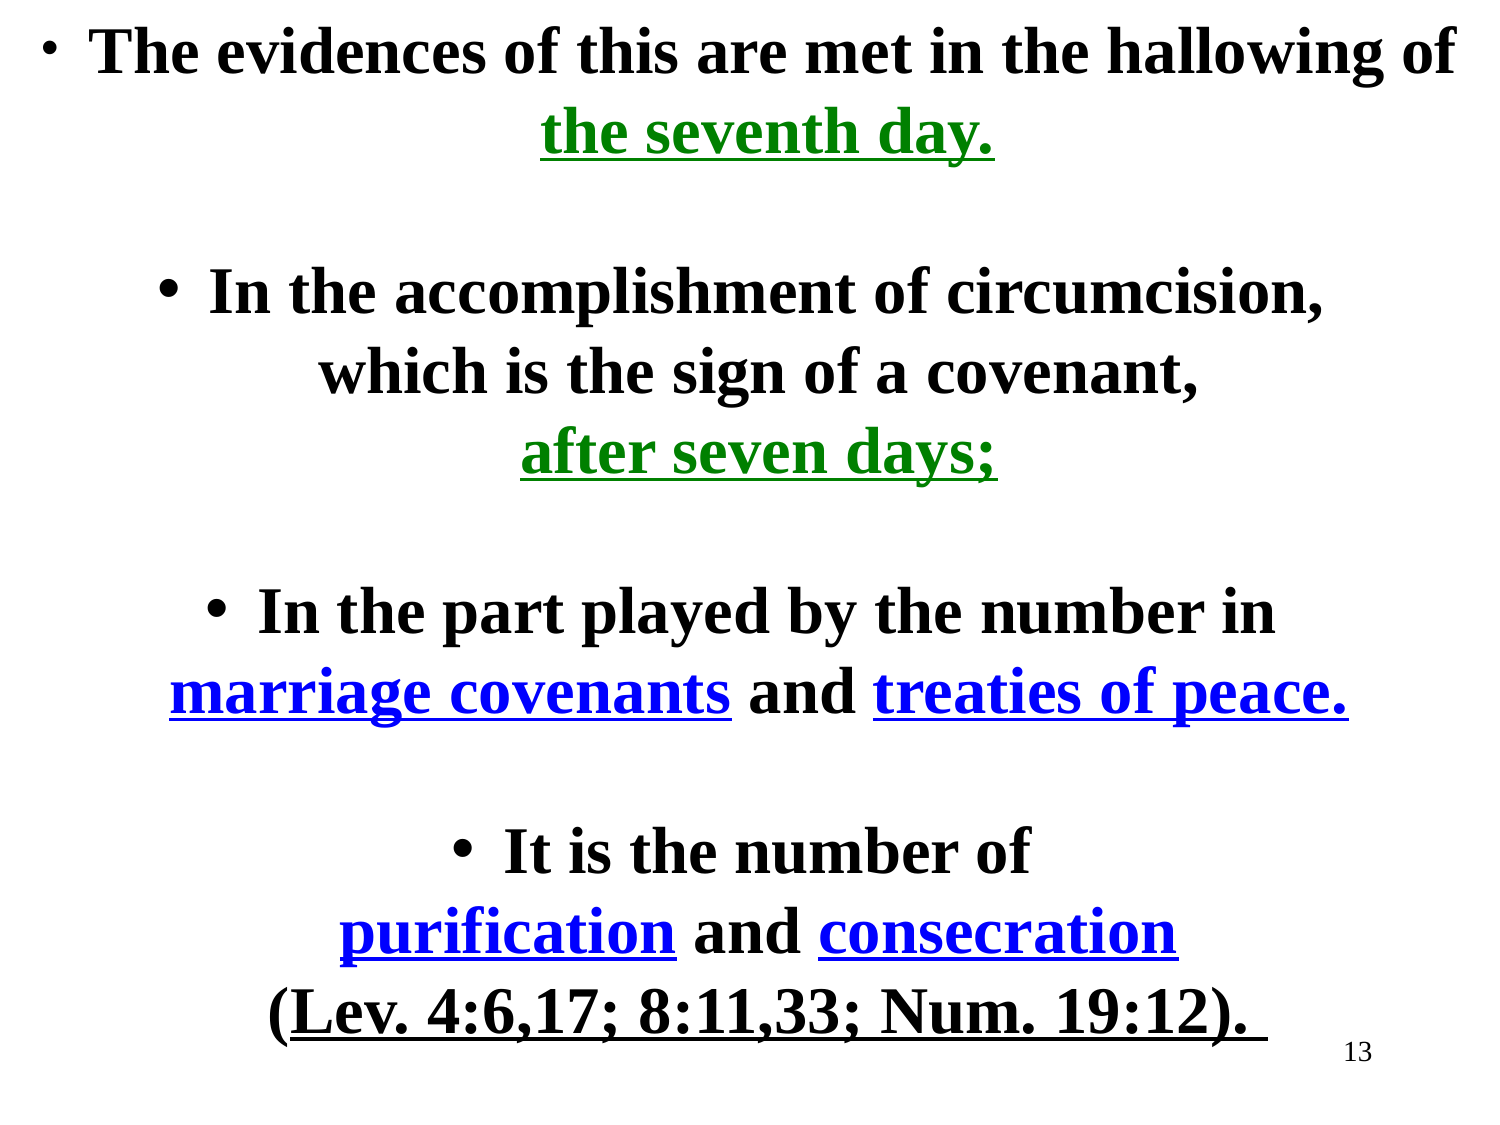

The evidences of this are met in the hallowing of the seventh day.
 In the accomplishment of circumcision,
which is the sign of a covenant,
after seven days;
 In the part played by the number in
marriage covenants and treaties of peace.
 It is the number of
purification and consecration
(Lev. 4:6,17; 8:11,33; Num. 19:12).